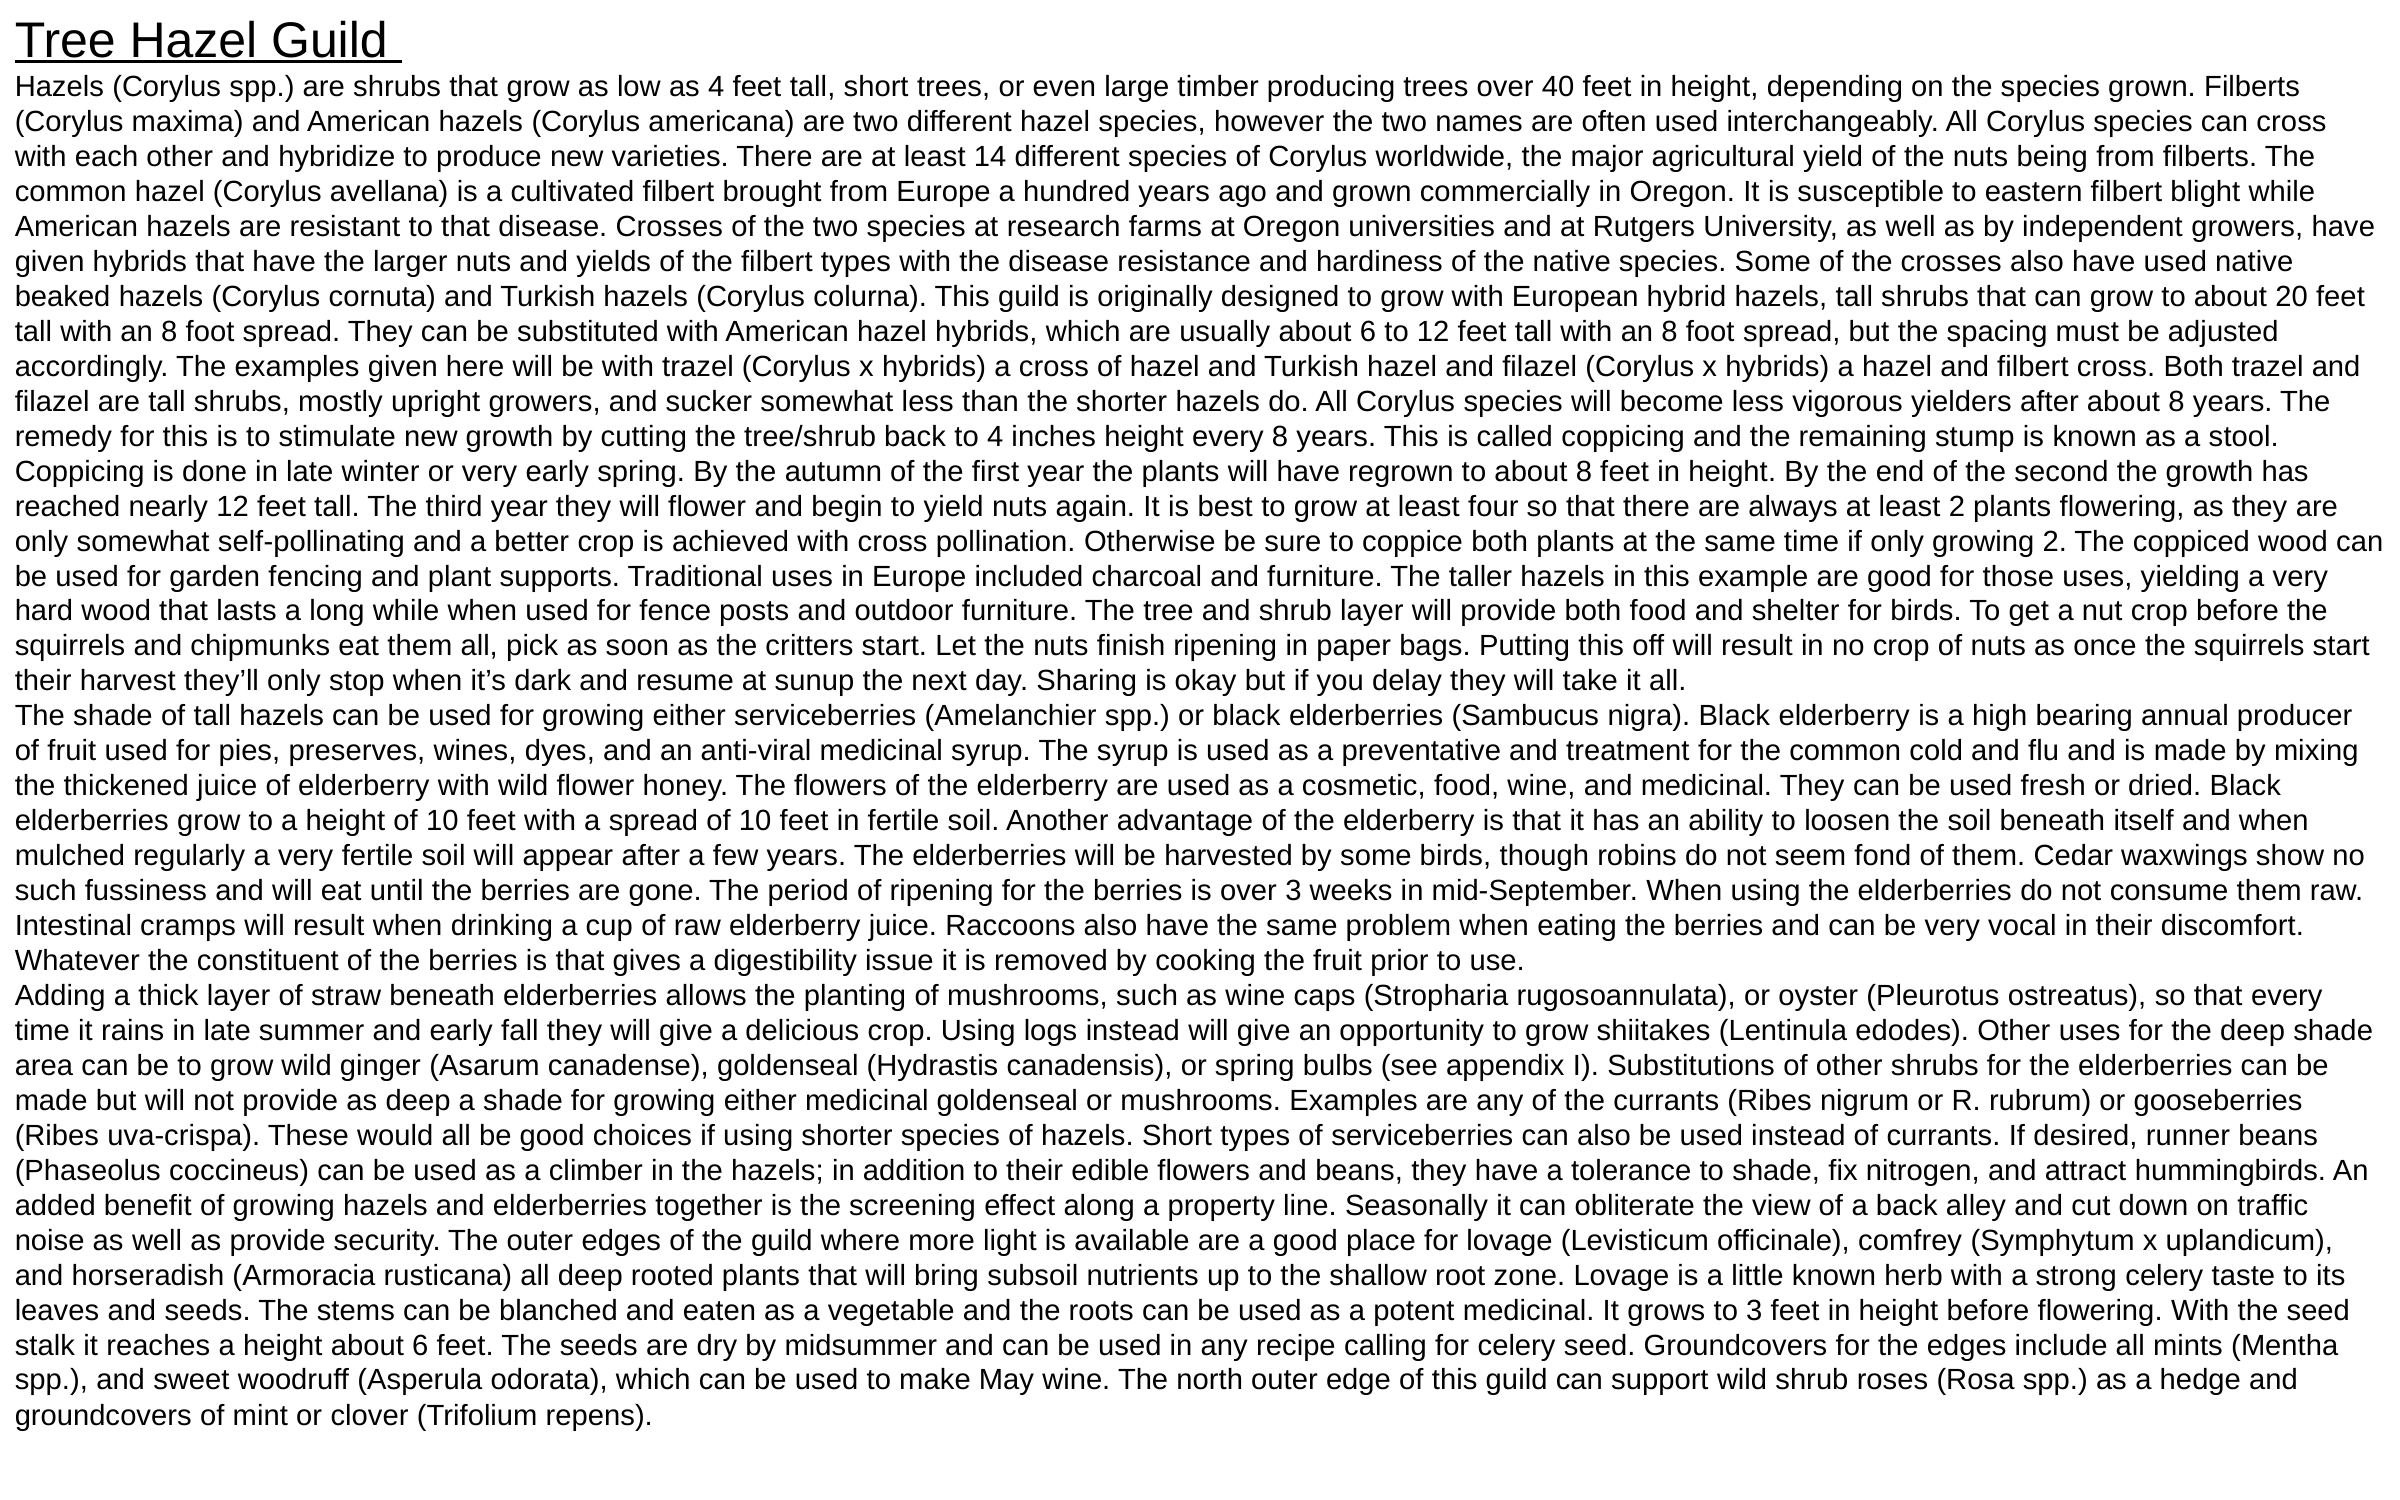

Tree Hazel Guild
Hazels (Corylus spp.) are shrubs that grow as low as 4 feet tall, short trees, or even large timber producing trees over 40 feet in height, depending on the species grown. Filberts (Corylus maxima) and American hazels (Corylus americana) are two different hazel species, however the two names are often used interchangeably. All Corylus species can cross with each other and hybridize to produce new varieties. There are at least 14 different species of Corylus worldwide, the major agricultural yield of the nuts being from filberts. The common hazel (Corylus avellana) is a cultivated filbert brought from Europe a hundred years ago and grown commercially in Oregon. It is susceptible to eastern filbert blight while American hazels are resistant to that disease. Crosses of the two species at research farms at Oregon universities and at Rutgers University, as well as by independent growers, have given hybrids that have the larger nuts and yields of the filbert types with the disease resistance and hardiness of the native species. Some of the crosses also have used native beaked hazels (Corylus cornuta) and Turkish hazels (Corylus colurna). This guild is originally designed to grow with European hybrid hazels, tall shrubs that can grow to about 20 feet tall with an 8 foot spread. They can be substituted with American hazel hybrids, which are usually about 6 to 12 feet tall with an 8 foot spread, but the spacing must be adjusted accordingly. The examples given here will be with trazel (Corylus x hybrids) a cross of hazel and Turkish hazel and filazel (Corylus x hybrids) a hazel and filbert cross. Both trazel and filazel are tall shrubs, mostly upright growers, and sucker somewhat less than the shorter hazels do. All Corylus species will become less vigorous yielders after about 8 years. The remedy for this is to stimulate new growth by cutting the tree/shrub back to 4 inches height every 8 years. This is called coppicing and the remaining stump is known as a stool. Coppicing is done in late winter or very early spring. By the autumn of the first year the plants will have regrown to about 8 feet in height. By the end of the second the growth has reached nearly 12 feet tall. The third year they will flower and begin to yield nuts again. It is best to grow at least four so that there are always at least 2 plants flowering, as they are only somewhat self-pollinating and a better crop is achieved with cross pollination. Otherwise be sure to coppice both plants at the same time if only growing 2. The coppiced wood can be used for garden fencing and plant supports. Traditional uses in Europe included charcoal and furniture. The taller hazels in this example are good for those uses, yielding a very hard wood that lasts a long while when used for fence posts and outdoor furniture. The tree and shrub layer will provide both food and shelter for birds. To get a nut crop before the squirrels and chipmunks eat them all, pick as soon as the critters start. Let the nuts finish ripening in paper bags. Putting this off will result in no crop of nuts as once the squirrels start their harvest they’ll only stop when it’s dark and resume at sunup the next day. Sharing is okay but if you delay they will take it all.
The shade of tall hazels can be used for growing either serviceberries (Amelanchier spp.) or black elderberries (Sambucus nigra). Black elderberry is a high bearing annual producer of fruit used for pies, preserves, wines, dyes, and an anti-viral medicinal syrup. The syrup is used as a preventative and treatment for the common cold and flu and is made by mixing the thickened juice of elderberry with wild flower honey. The flowers of the elderberry are used as a cosmetic, food, wine, and medicinal. They can be used fresh or dried. Black elderberries grow to a height of 10 feet with a spread of 10 feet in fertile soil. Another advantage of the elderberry is that it has an ability to loosen the soil beneath itself and when mulched regularly a very fertile soil will appear after a few years. The elderberries will be harvested by some birds, though robins do not seem fond of them. Cedar waxwings show no such fussiness and will eat until the berries are gone. The period of ripening for the berries is over 3 weeks in mid-September. When using the elderberries do not consume them raw. Intestinal cramps will result when drinking a cup of raw elderberry juice. Raccoons also have the same problem when eating the berries and can be very vocal in their discomfort. Whatever the constituent of the berries is that gives a digestibility issue it is removed by cooking the fruit prior to use.
Adding a thick layer of straw beneath elderberries allows the planting of mushrooms, such as wine caps (Stropharia rugosoannulata), or oyster (Pleurotus ostreatus), so that every time it rains in late summer and early fall they will give a delicious crop. Using logs instead will give an opportunity to grow shiitakes (Lentinula edodes). Other uses for the deep shade area can be to grow wild ginger (Asarum canadense), goldenseal (Hydrastis canadensis), or spring bulbs (see appendix I). Substitutions of other shrubs for the elderberries can be made but will not provide as deep a shade for growing either medicinal goldenseal or mushrooms. Examples are any of the currants (Ribes nigrum or R. rubrum) or gooseberries (Ribes uva-crispa). These would all be good choices if using shorter species of hazels. Short types of serviceberries can also be used instead of currants. If desired, runner beans (Phaseolus coccineus) can be used as a climber in the hazels; in addition to their edible flowers and beans, they have a tolerance to shade, fix nitrogen, and attract hummingbirds. An added benefit of growing hazels and elderberries together is the screening effect along a property line. Seasonally it can obliterate the view of a back alley and cut down on traffic noise as well as provide security. The outer edges of the guild where more light is available are a good place for lovage (Levisticum officinale), comfrey (Symphytum x uplandicum), and horseradish (Armoracia rusticana) all deep rooted plants that will bring subsoil nutrients up to the shallow root zone. Lovage is a little known herb with a strong celery taste to its leaves and seeds. The stems can be blanched and eaten as a vegetable and the roots can be used as a potent medicinal. It grows to 3 feet in height before flowering. With the seed stalk it reaches a height about 6 feet. The seeds are dry by midsummer and can be used in any recipe calling for celery seed. Groundcovers for the edges include all mints (Mentha spp.), and sweet woodruff (Asperula odorata), which can be used to make May wine. The north outer edge of this guild can support wild shrub roses (Rosa spp.) as a hedge and groundcovers of mint or clover (Trifolium repens).